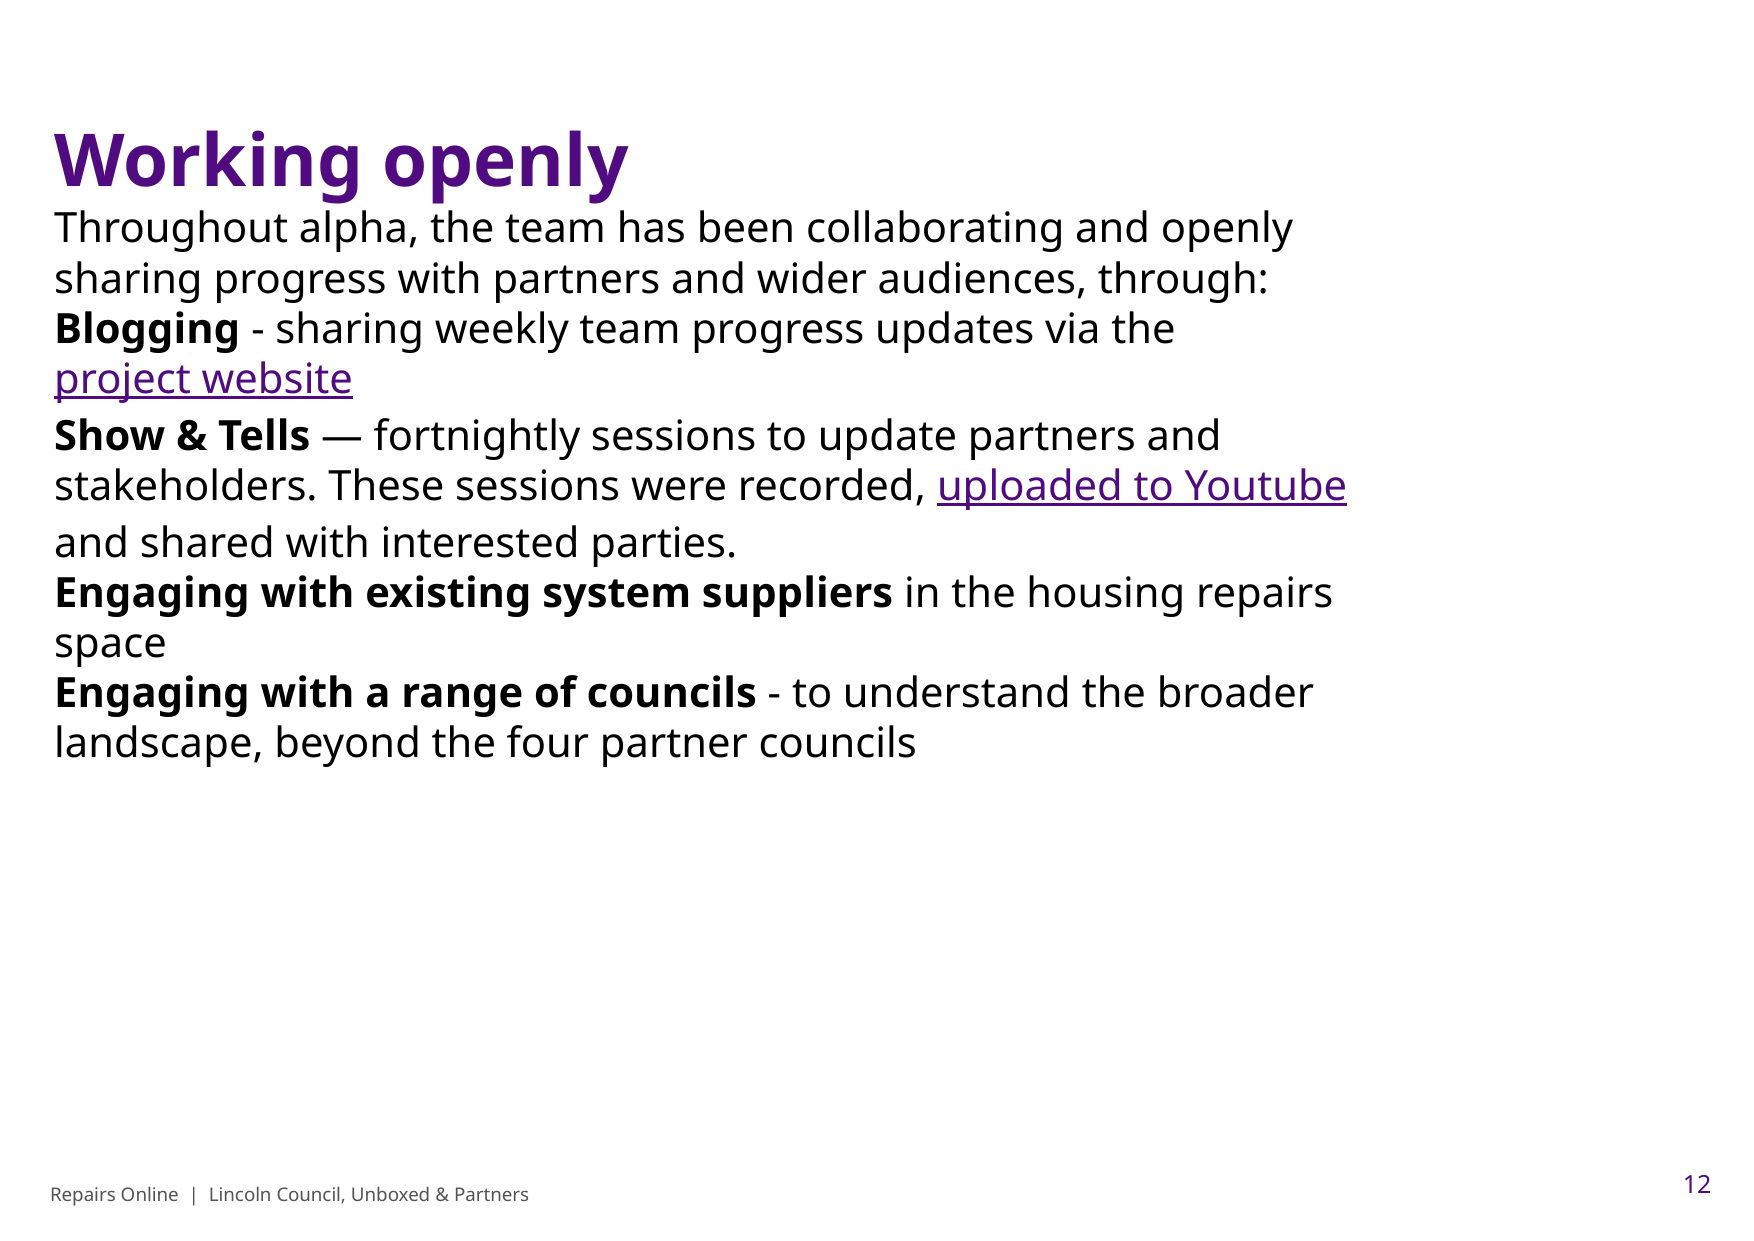

# Working openly Throughout alpha, the team has been collaborating and openly sharing progress with partners and wider audiences, through: Blogging - sharing weekly team progress updates via the project website Show & Tells — fortnightly sessions to update partners and stakeholders. These sessions were recorded, uploaded to Youtube and shared with interested parties. Engaging with existing system suppliers in the housing repairs space Engaging with a range of councils - to understand the broader landscape, beyond the four partner councils